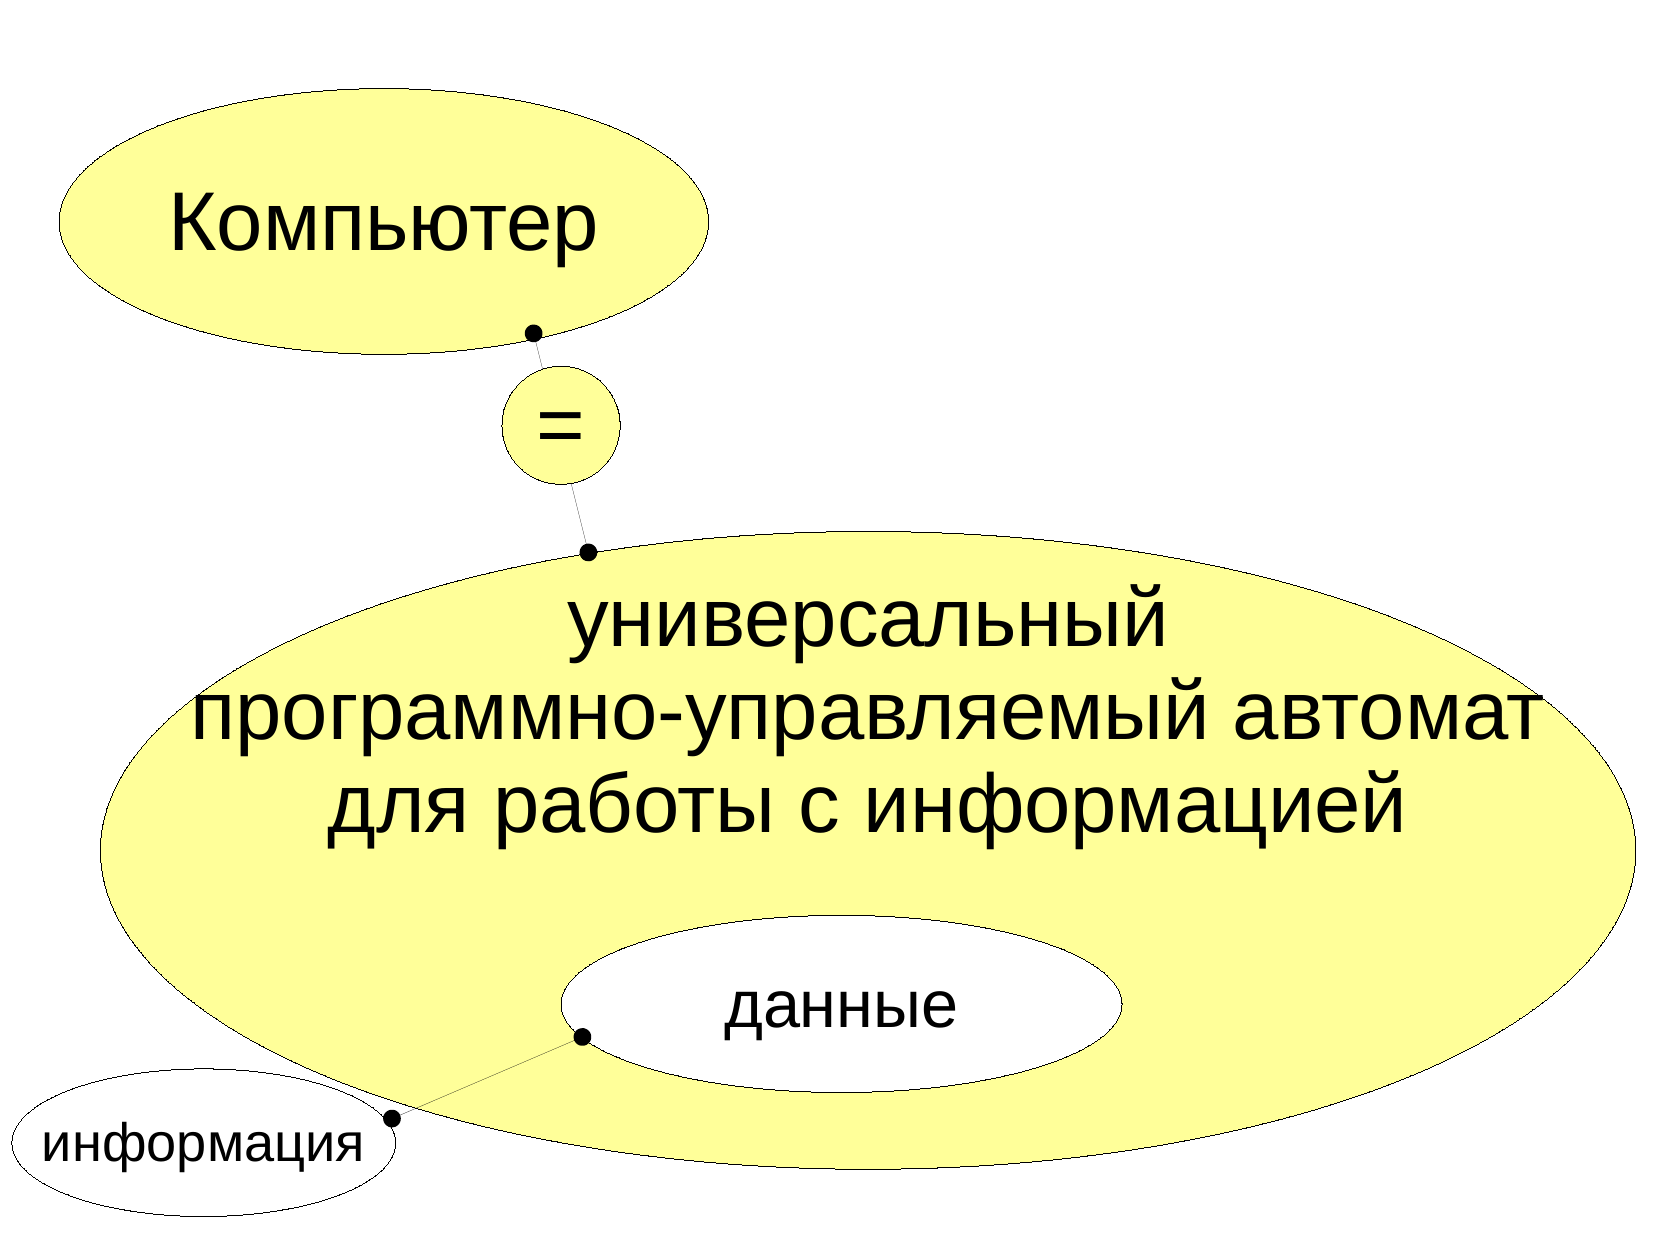

Компьютер
=
универсальный
программно-управляемый автомат
для работы с информацией
данные
информация